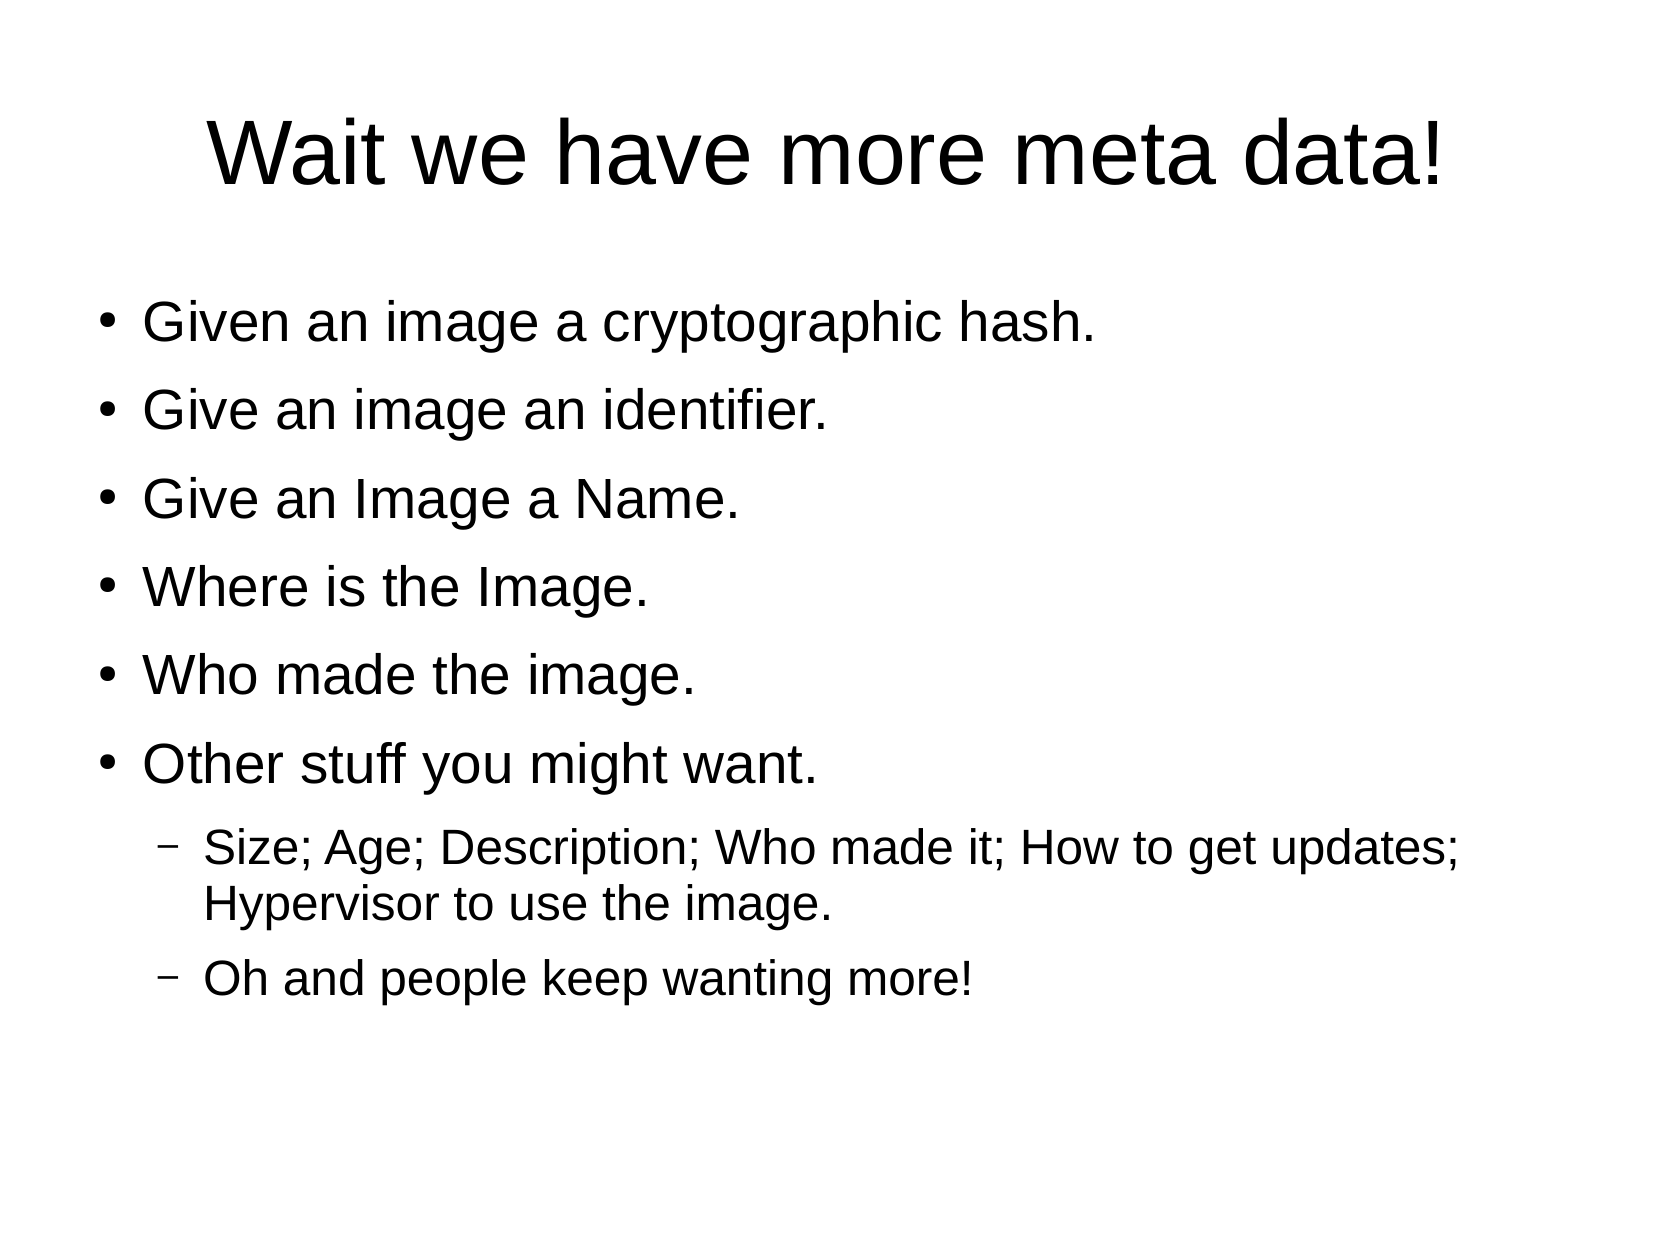

# Wait we have more meta data!
Given an image a cryptographic hash.
Give an image an identifier.
Give an Image a Name.
Where is the Image.
Who made the image.
Other stuff you might want.
Size; Age; Description; Who made it; How to get updates; Hypervisor to use the image.
Oh and people keep wanting more!